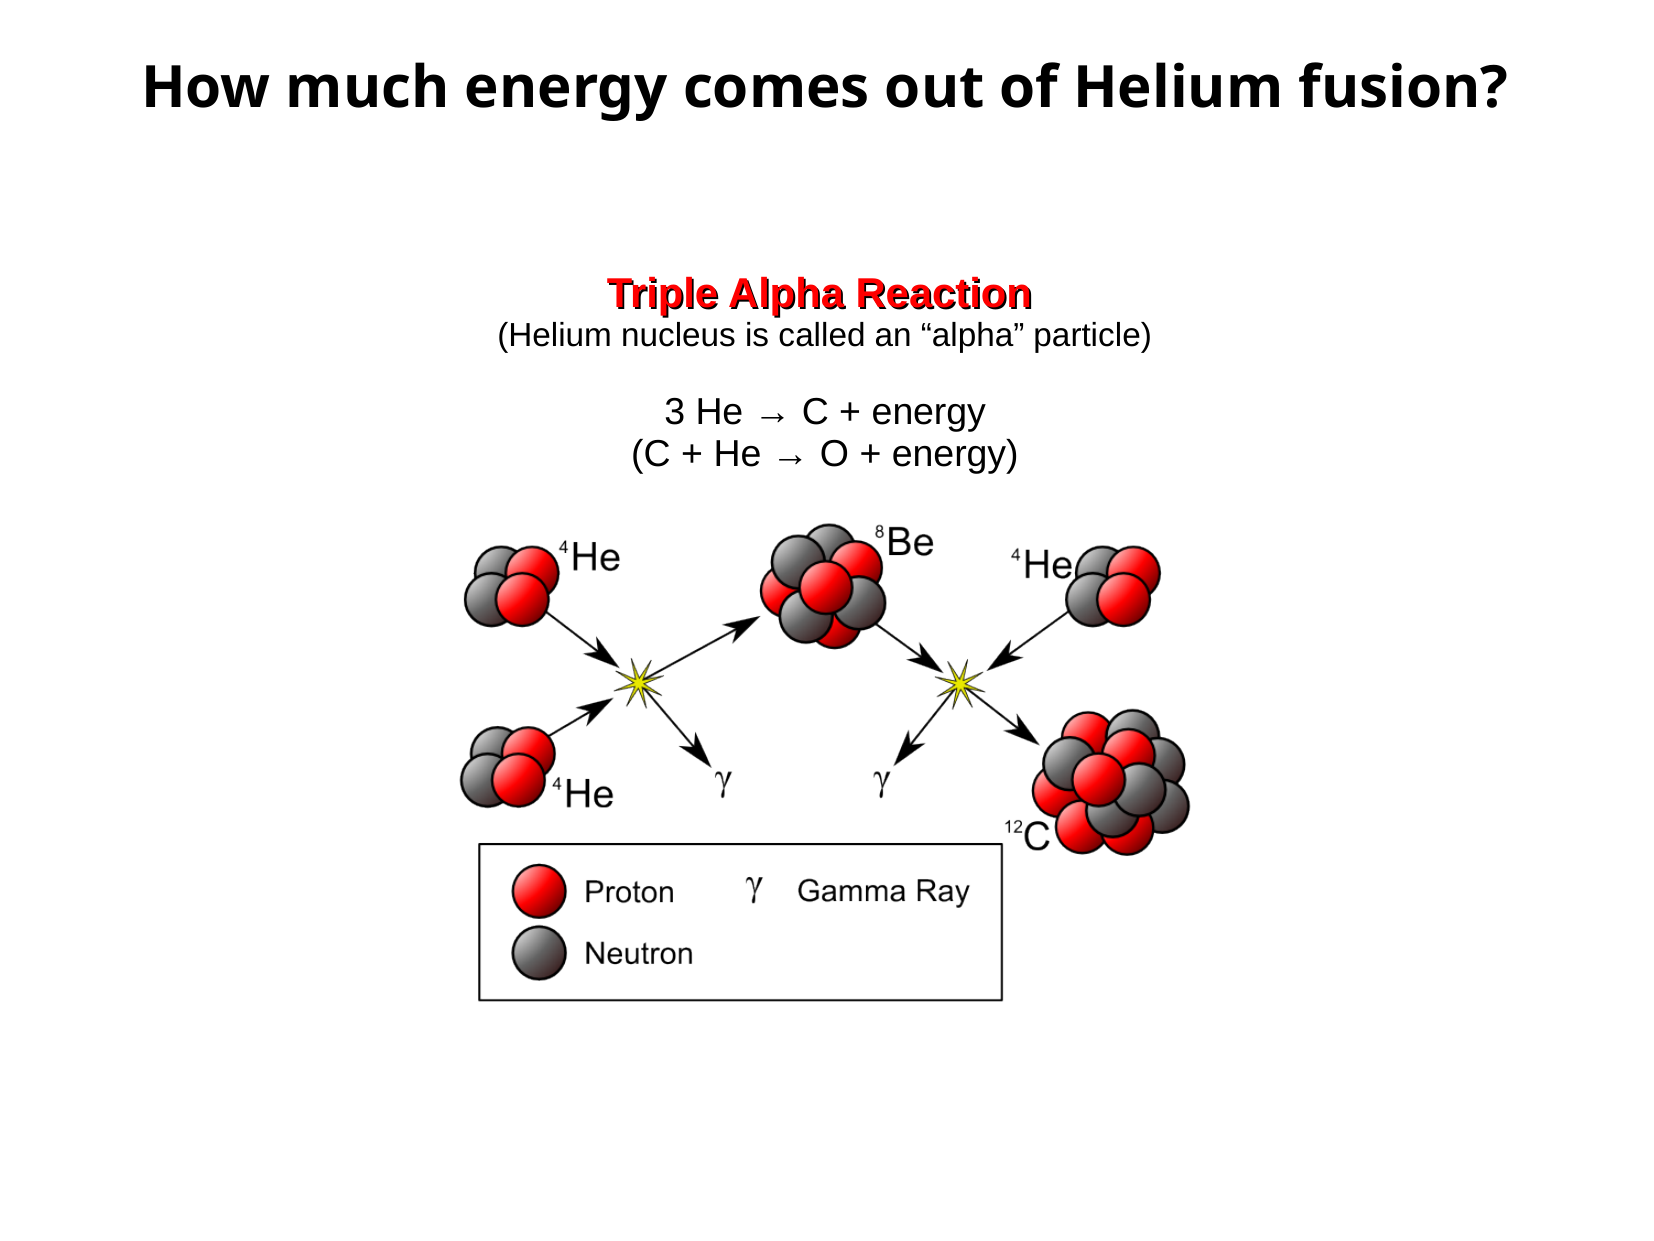

How much energy comes out of Helium fusion?
Triple Alpha Reaction
(Helium nucleus is called an “alpha” particle)
3 He → C + energy
(C + He → O + energy)